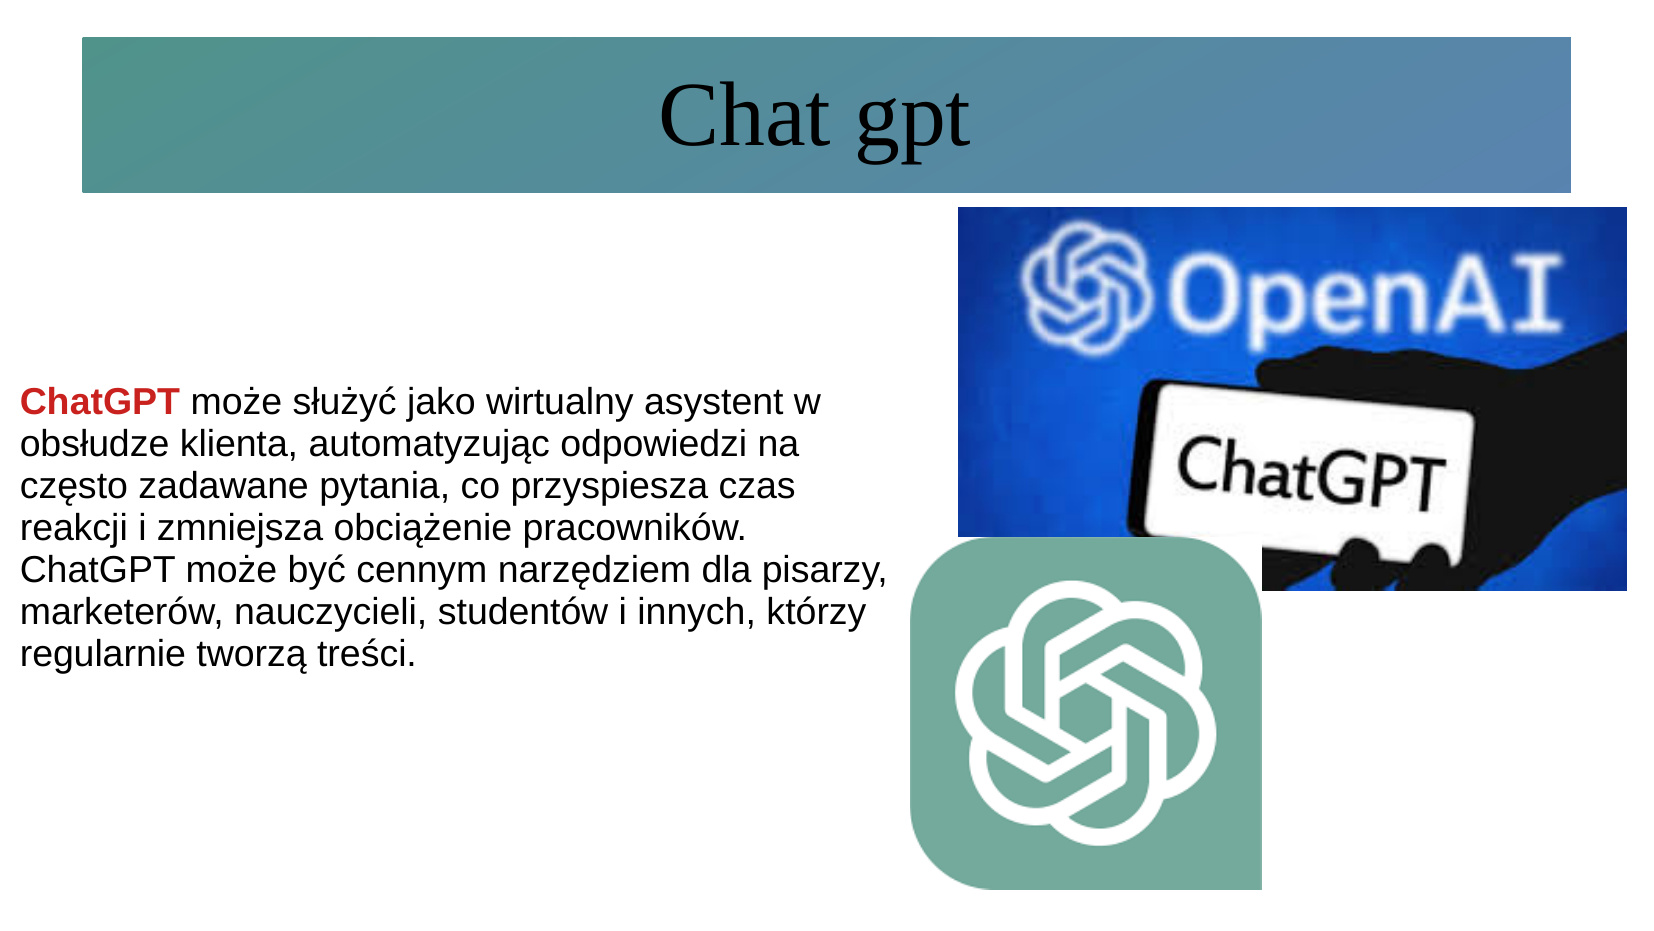

# Chat gpt
ChatGPT może służyć jako wirtualny asystent w obsłudze klienta, automatyzując odpowiedzi na często zadawane pytania, co przyspiesza czas reakcji i zmniejsza obciążenie pracowników. ChatGPT może być cennym narzędziem dla pisarzy, marketerów, nauczycieli, studentów i innych, którzy regularnie tworzą treści.